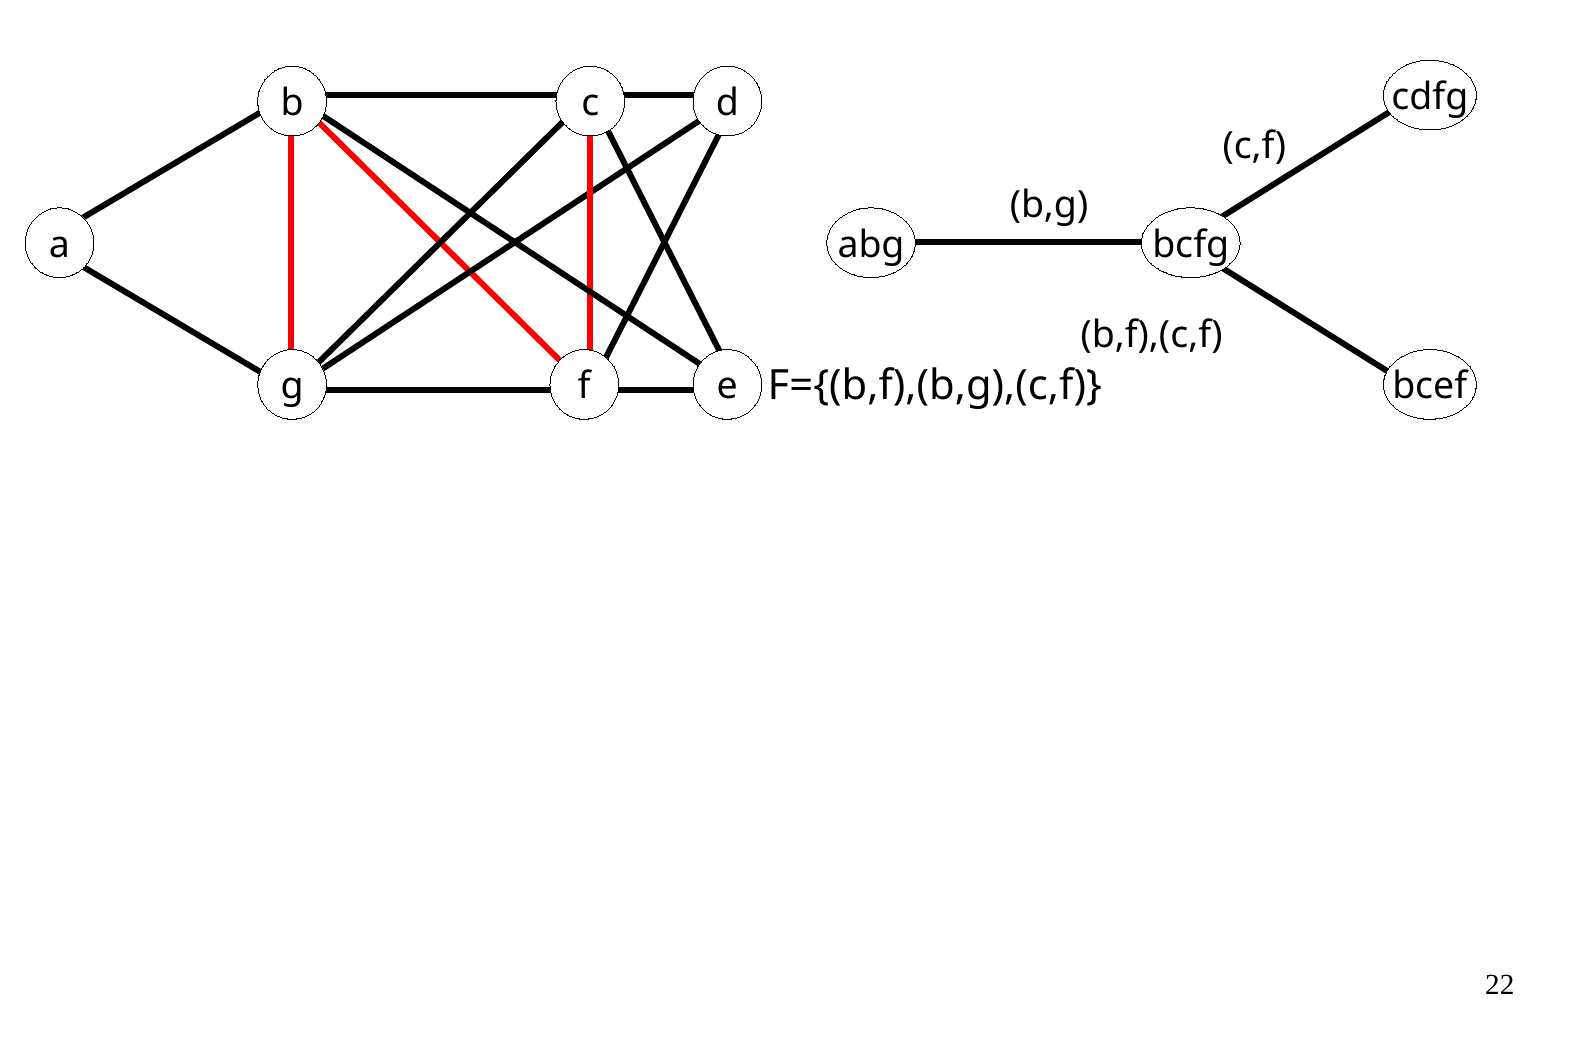

cdfg
b
c
d
(c,f)
(b,g)
a
abg
bcfg
(b,f),(c,f)
g
f
e
bcef
F={(b,f),(b,g),(c,f)}
22